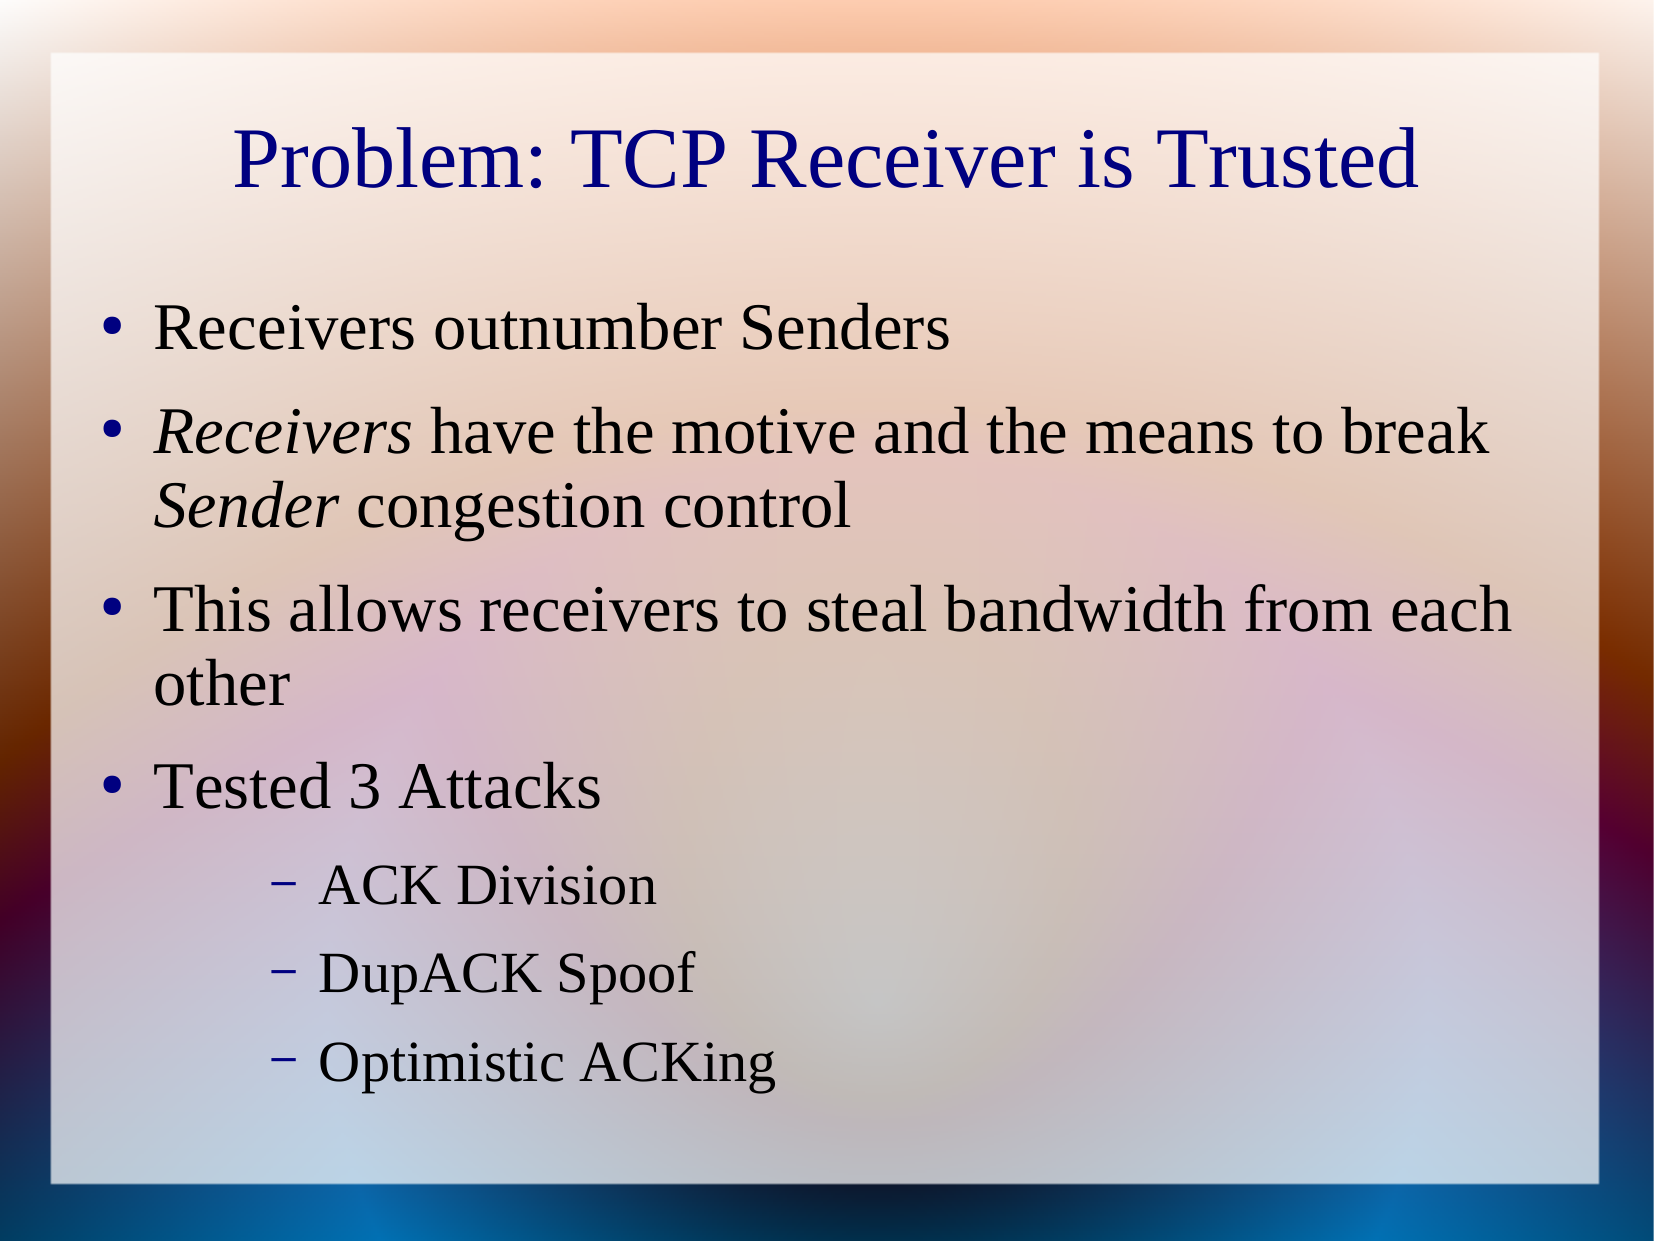

# Problem: TCP Receiver is Trusted
Receivers outnumber Senders
Receivers have the motive and the means to break Sender congestion control
This allows receivers to steal bandwidth from each other
Tested 3 Attacks
ACK Division
DupACK Spoof
Optimistic ACKing